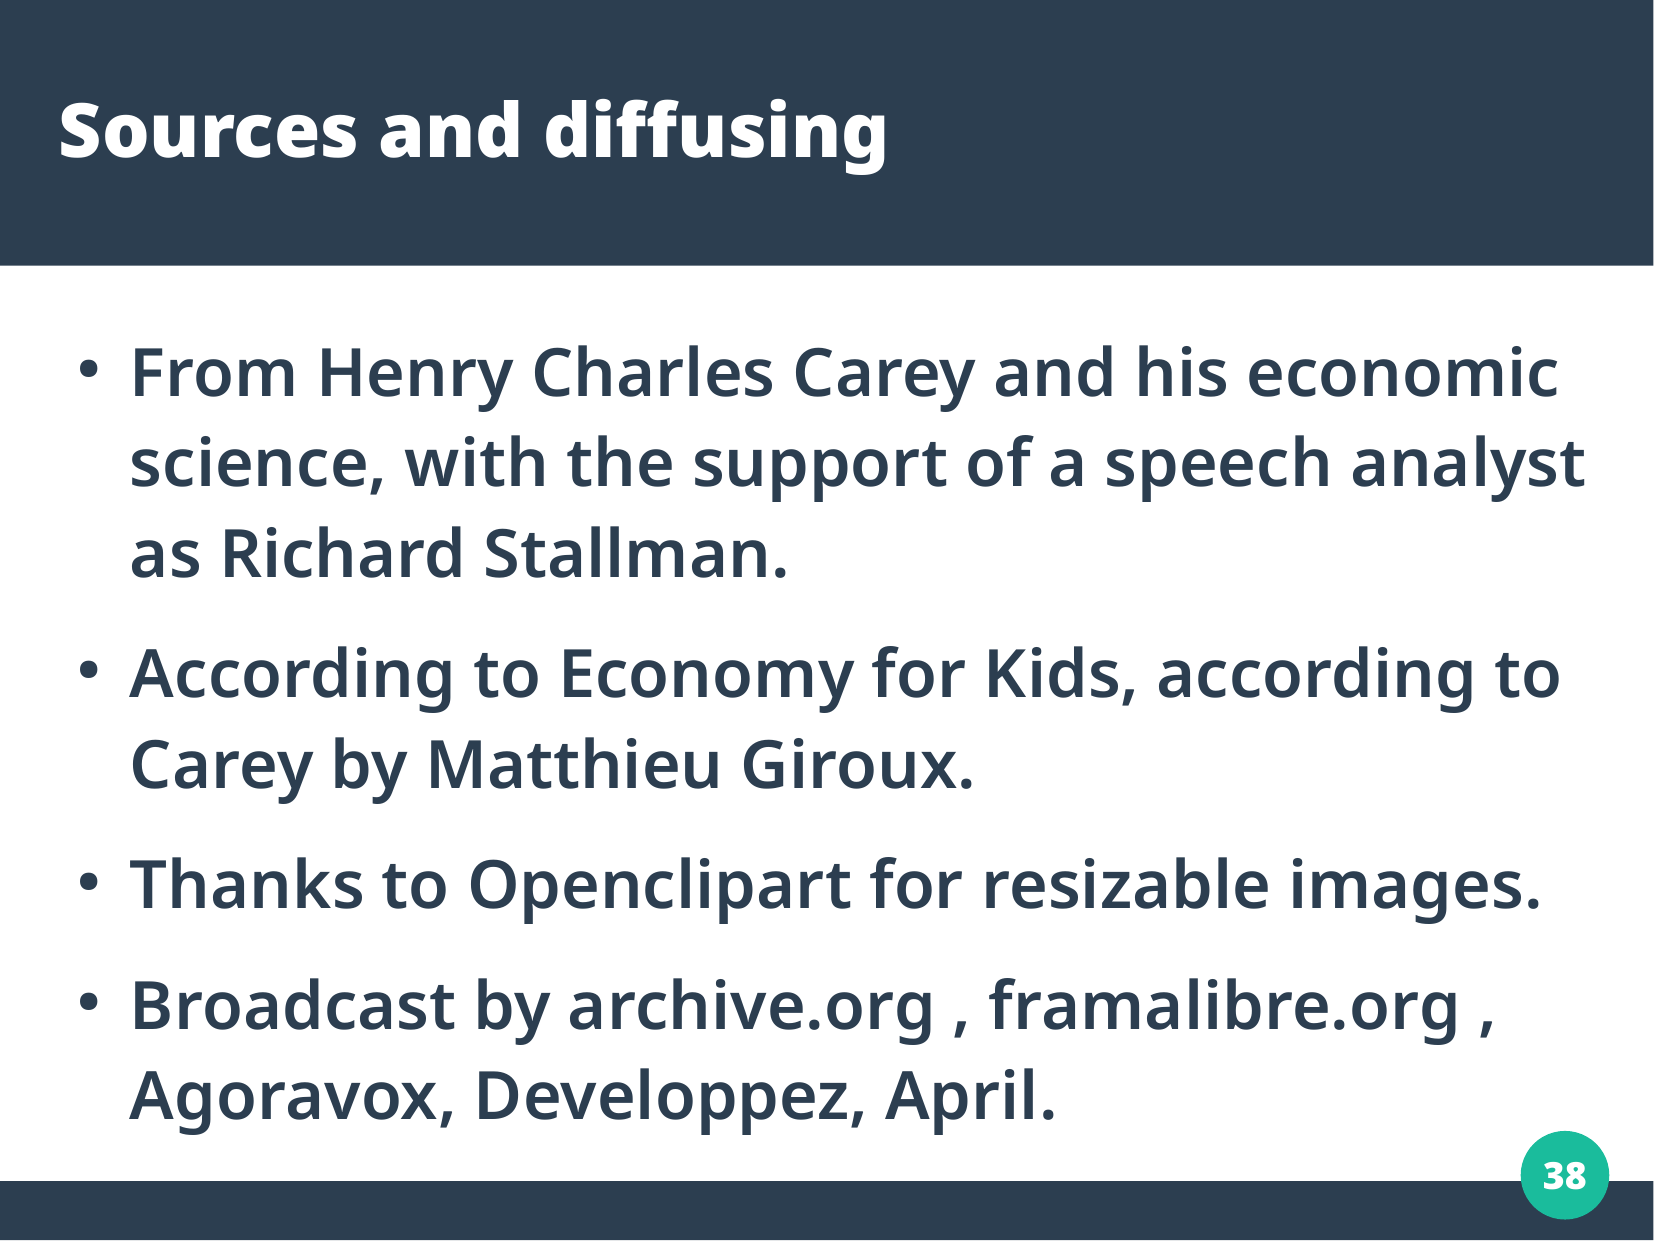

# Sources and diffusing
From Henry Charles Carey and his economic science, with the support of a speech analyst as Richard Stallman.
According to Economy for Kids, according to Carey by Matthieu Giroux.
Thanks to Openclipart for resizable images.
Broadcast by archive.org , framalibre.org , Agoravox, Developpez, April.
38